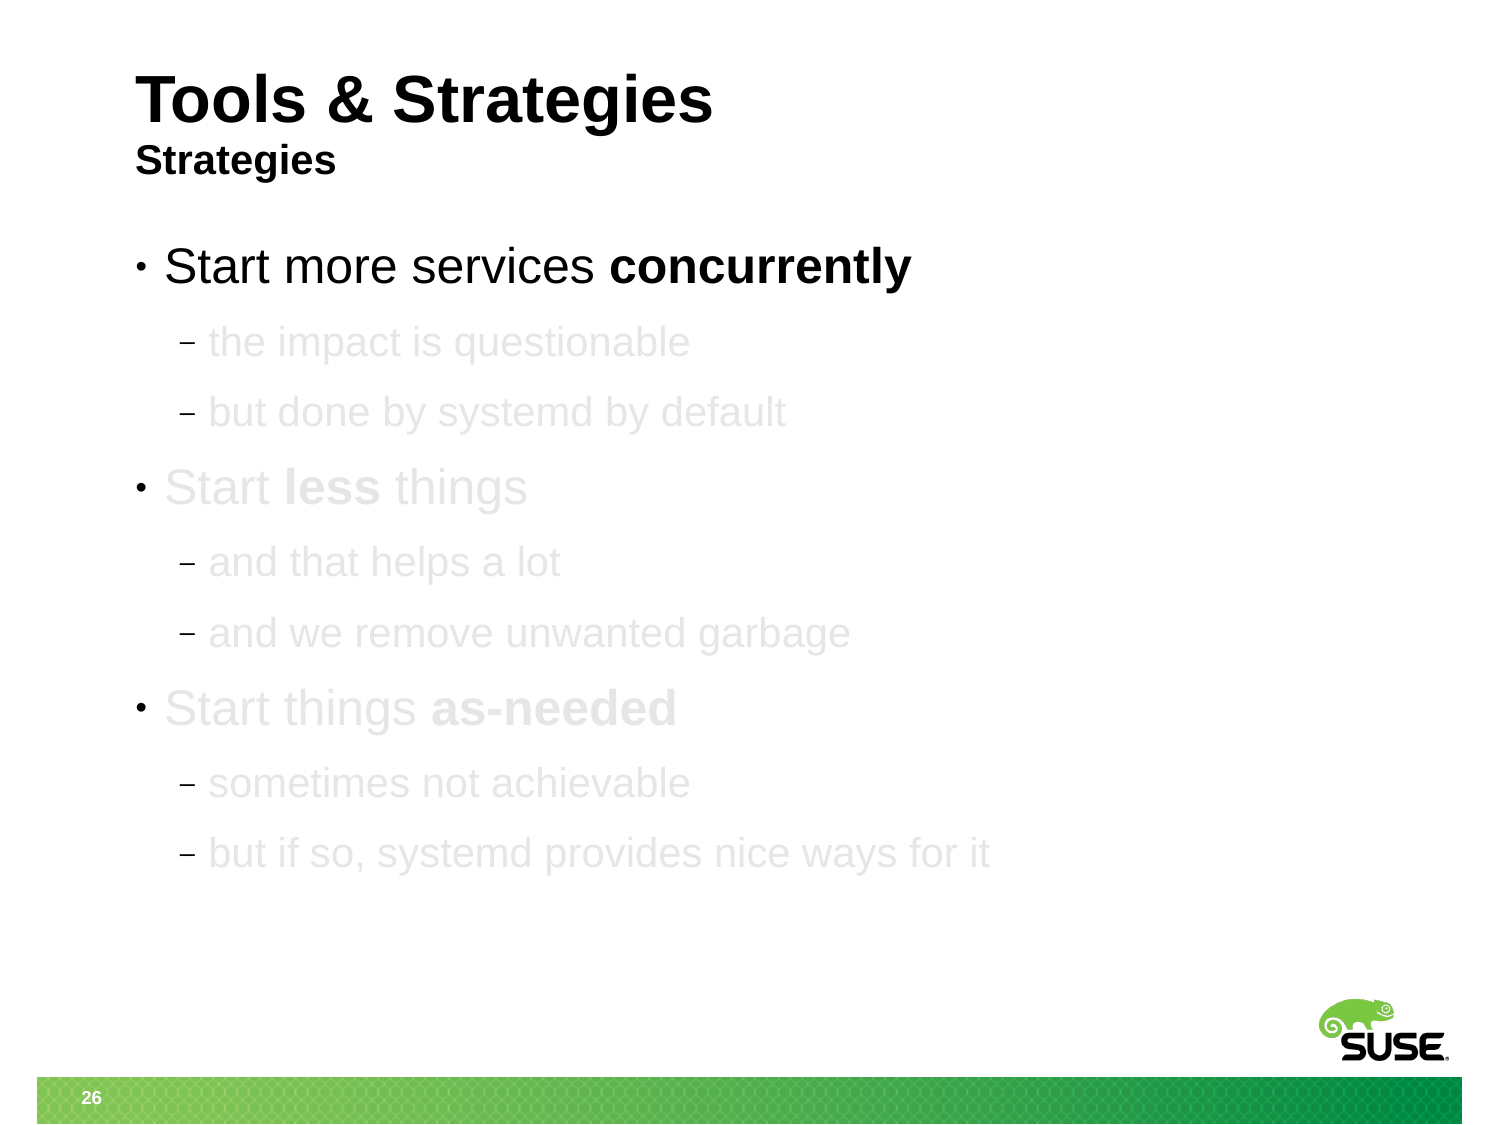

# Tools & Strategies Strategies
Start more services concurrently
the impact is questionable
but done by systemd by default
Start less things
and that helps a lot
and we remove unwanted garbage
Start things as-needed
sometimes not achievable
but if so, systemd provides nice ways for it